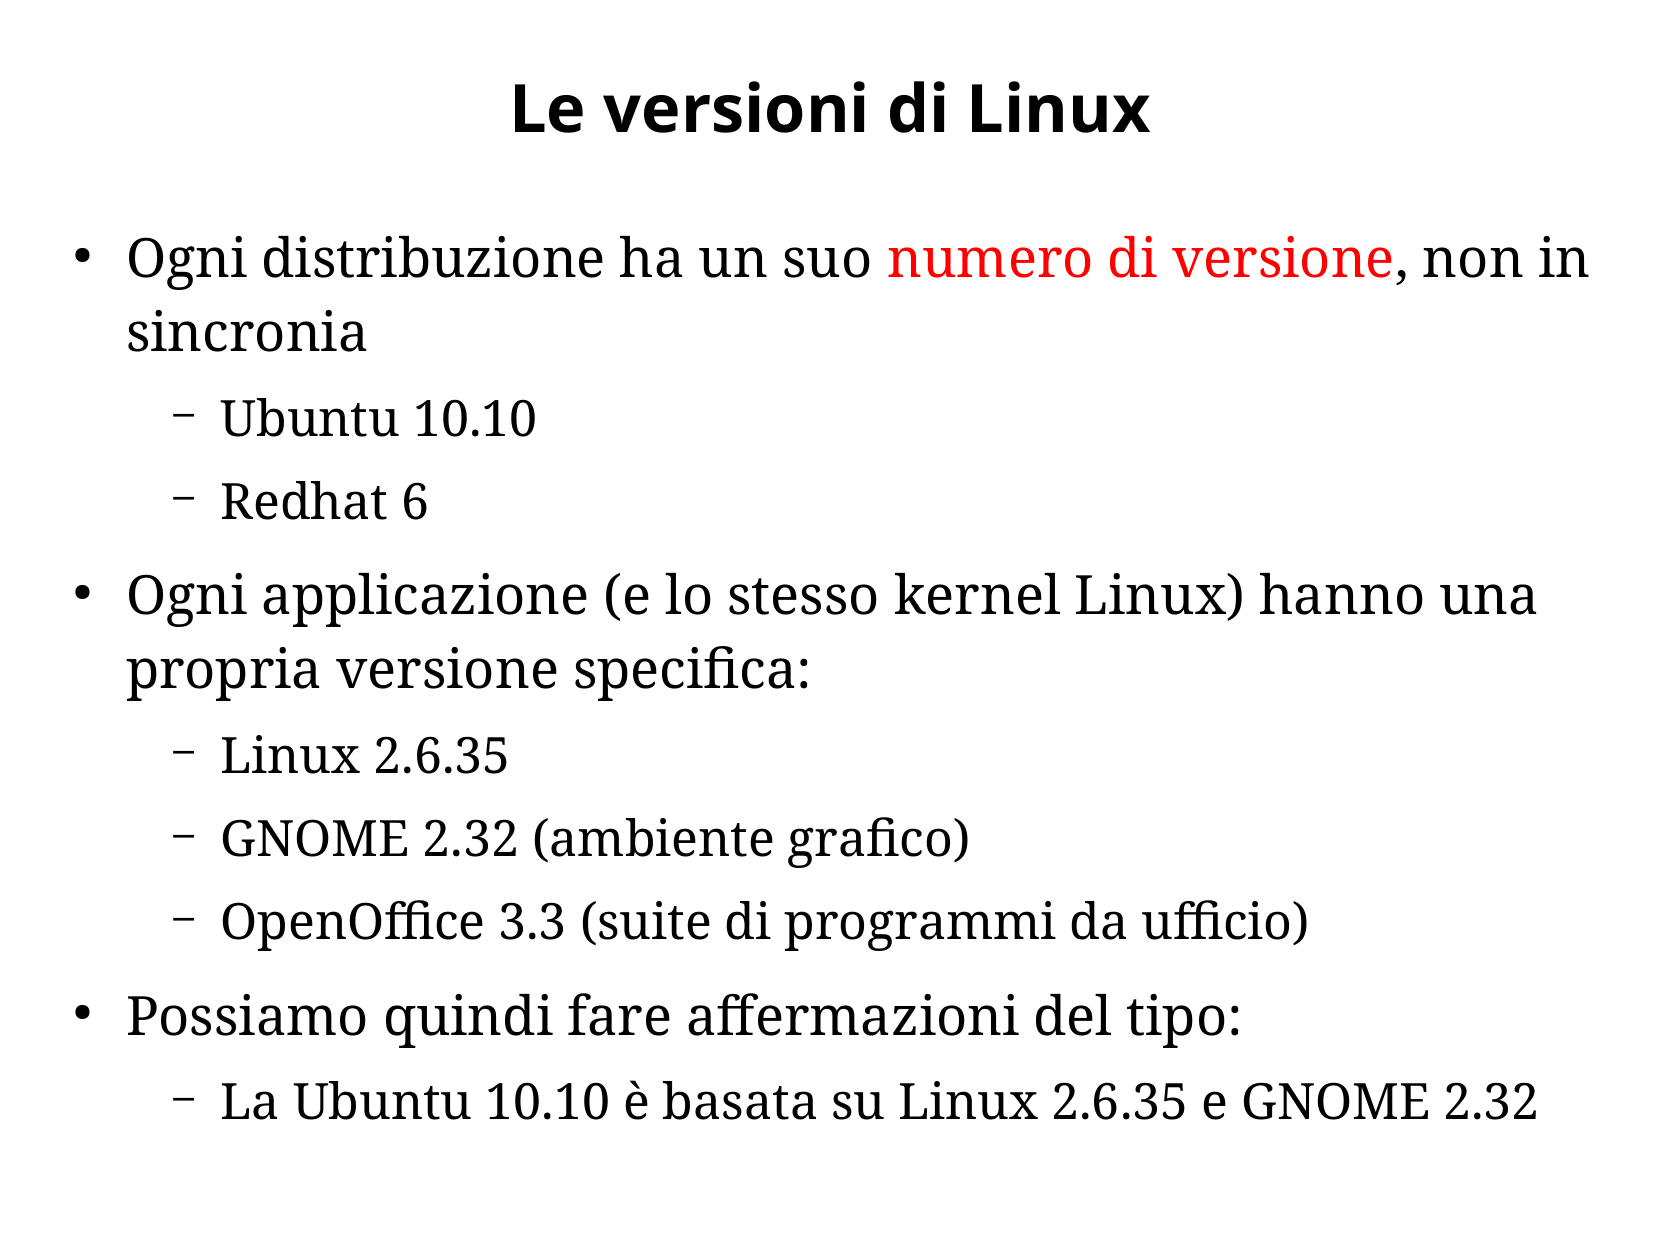

# Le versioni di Linux
Ogni distribuzione ha un suo numero di versione, non in sincronia
Ubuntu 10.10
Redhat 6
Ogni applicazione (e lo stesso kernel Linux) hanno una propria versione specifica:
Linux 2.6.35
GNOME 2.32 (ambiente grafico)
OpenOffice 3.3 (suite di programmi da ufficio)
Possiamo quindi fare affermazioni del tipo:
La Ubuntu 10.10 è basata su Linux 2.6.35 e GNOME 2.32